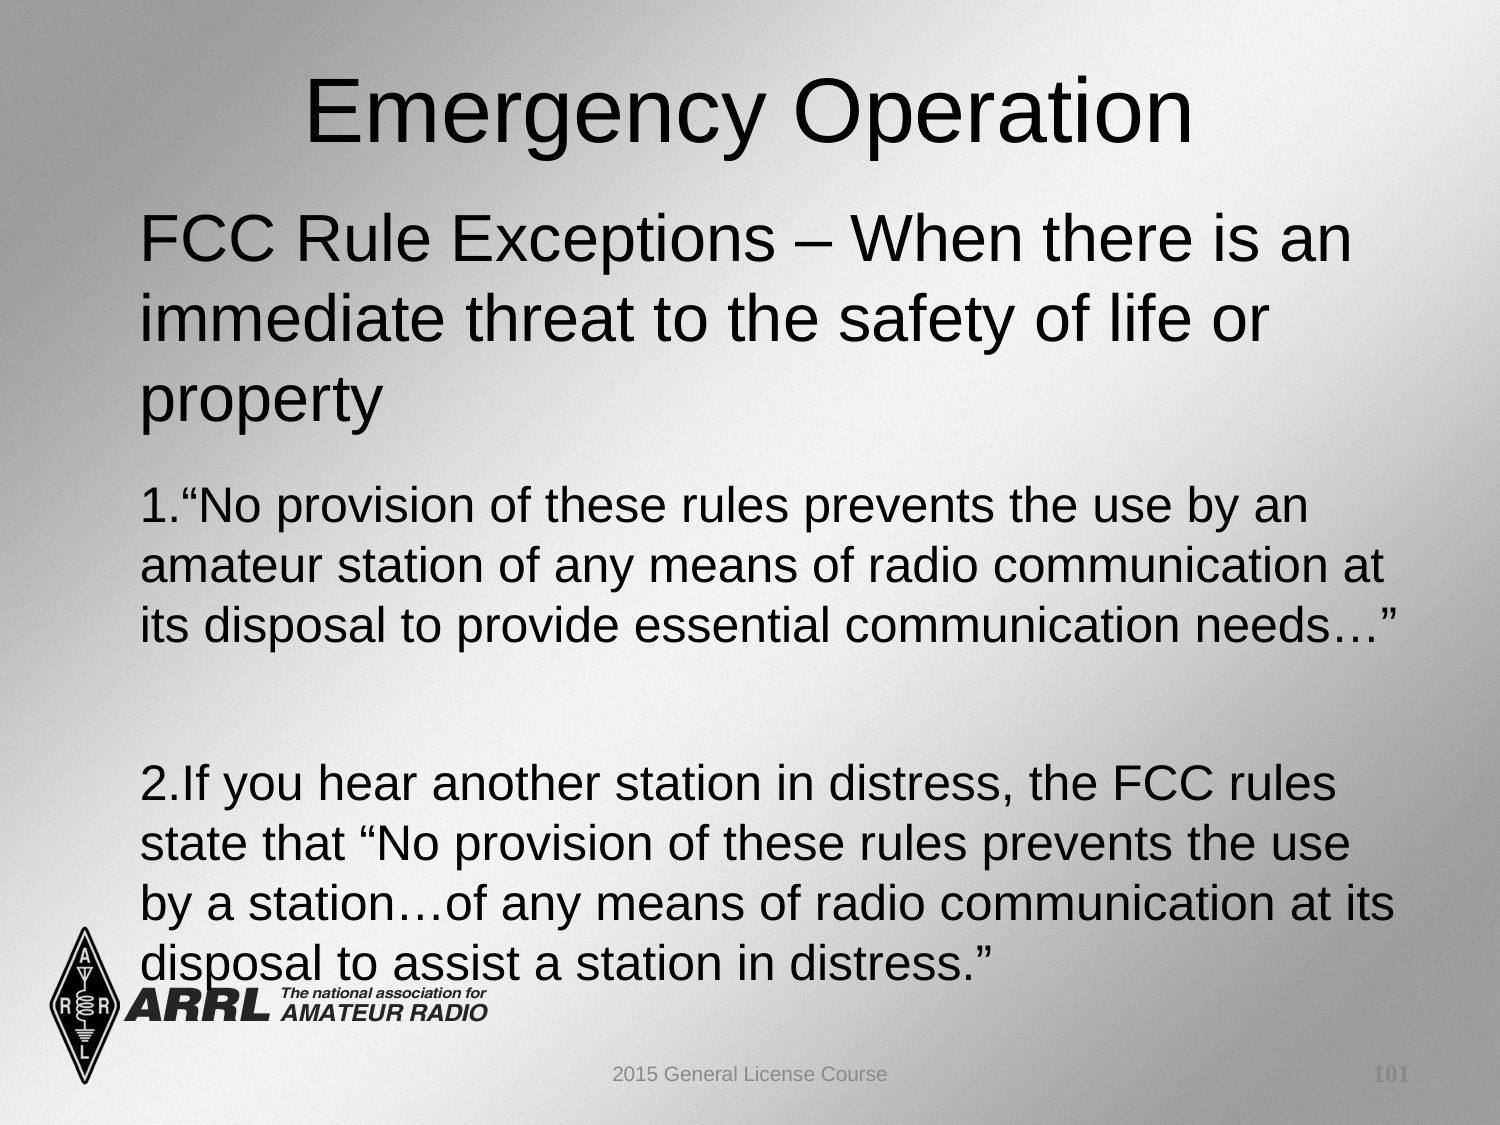

Emergency Operation
FCC Rule Exceptions – When there is an immediate threat to the safety of life or property
“No provision of these rules prevents the use by an amateur station of any means of radio communication at its disposal to provide essential communication needs…”
If you hear another station in distress, the FCC rules state that “No provision of these rules prevents the use by a station…of any means of radio communication at its disposal to assist a station in distress.”
2015 General License Course